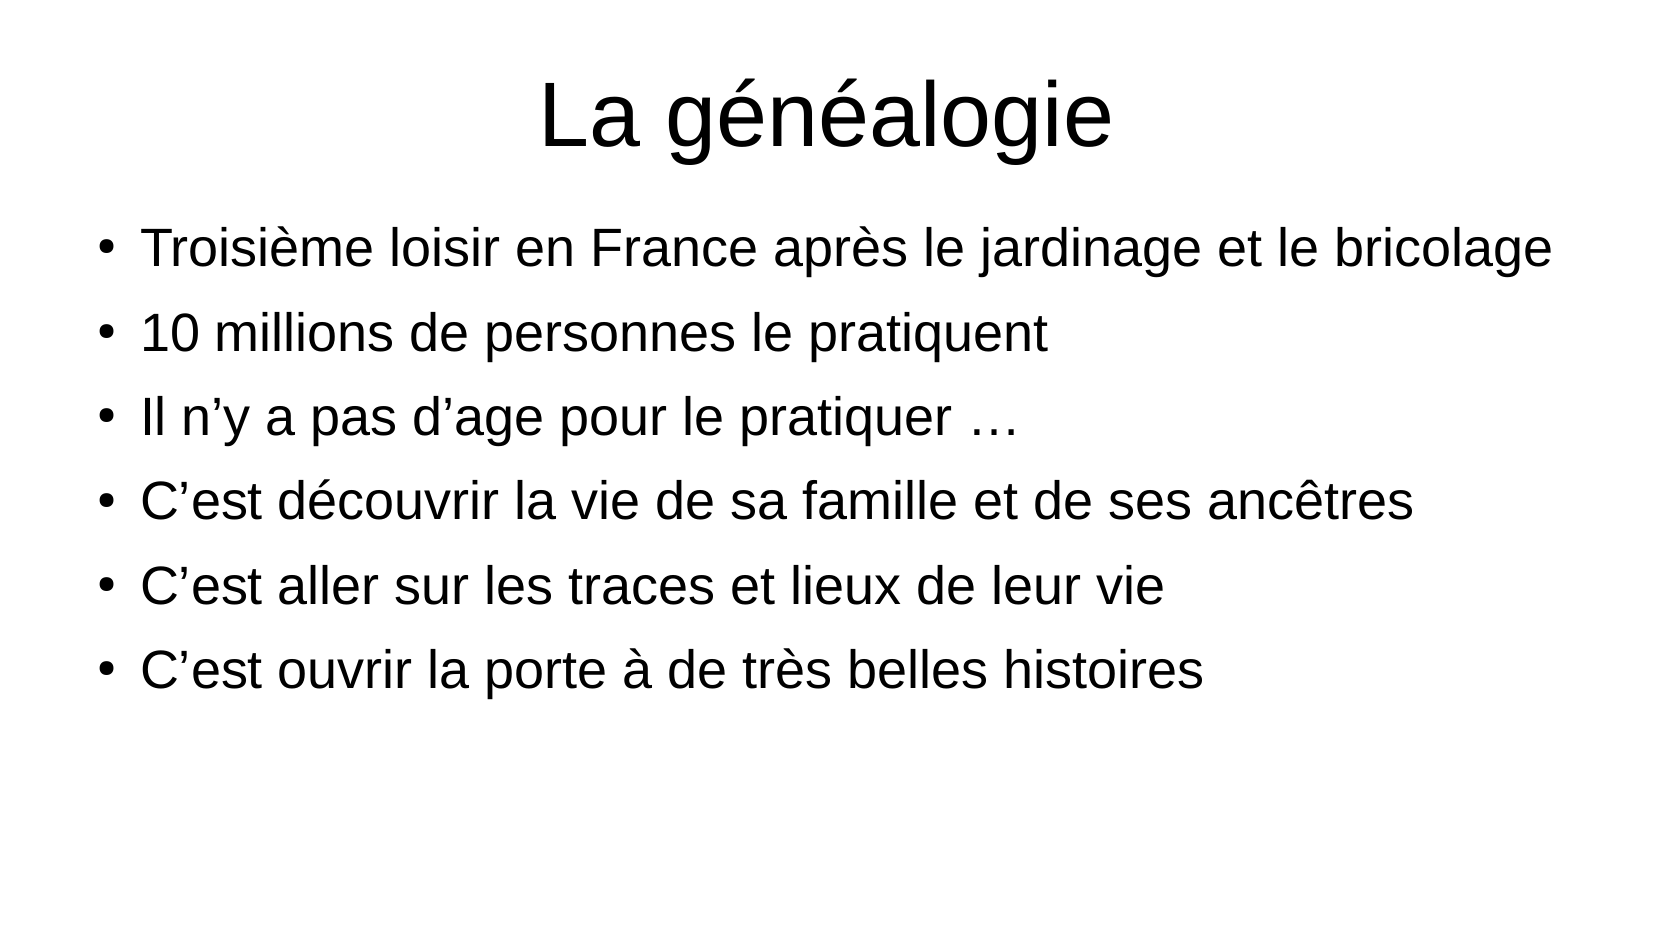

# La généalogie
Troisième loisir en France après le jardinage et le bricolage
10 millions de personnes le pratiquent
Il n’y a pas d’age pour le pratiquer …
C’est découvrir la vie de sa famille et de ses ancêtres
C’est aller sur les traces et lieux de leur vie
C’est ouvrir la porte à de très belles histoires